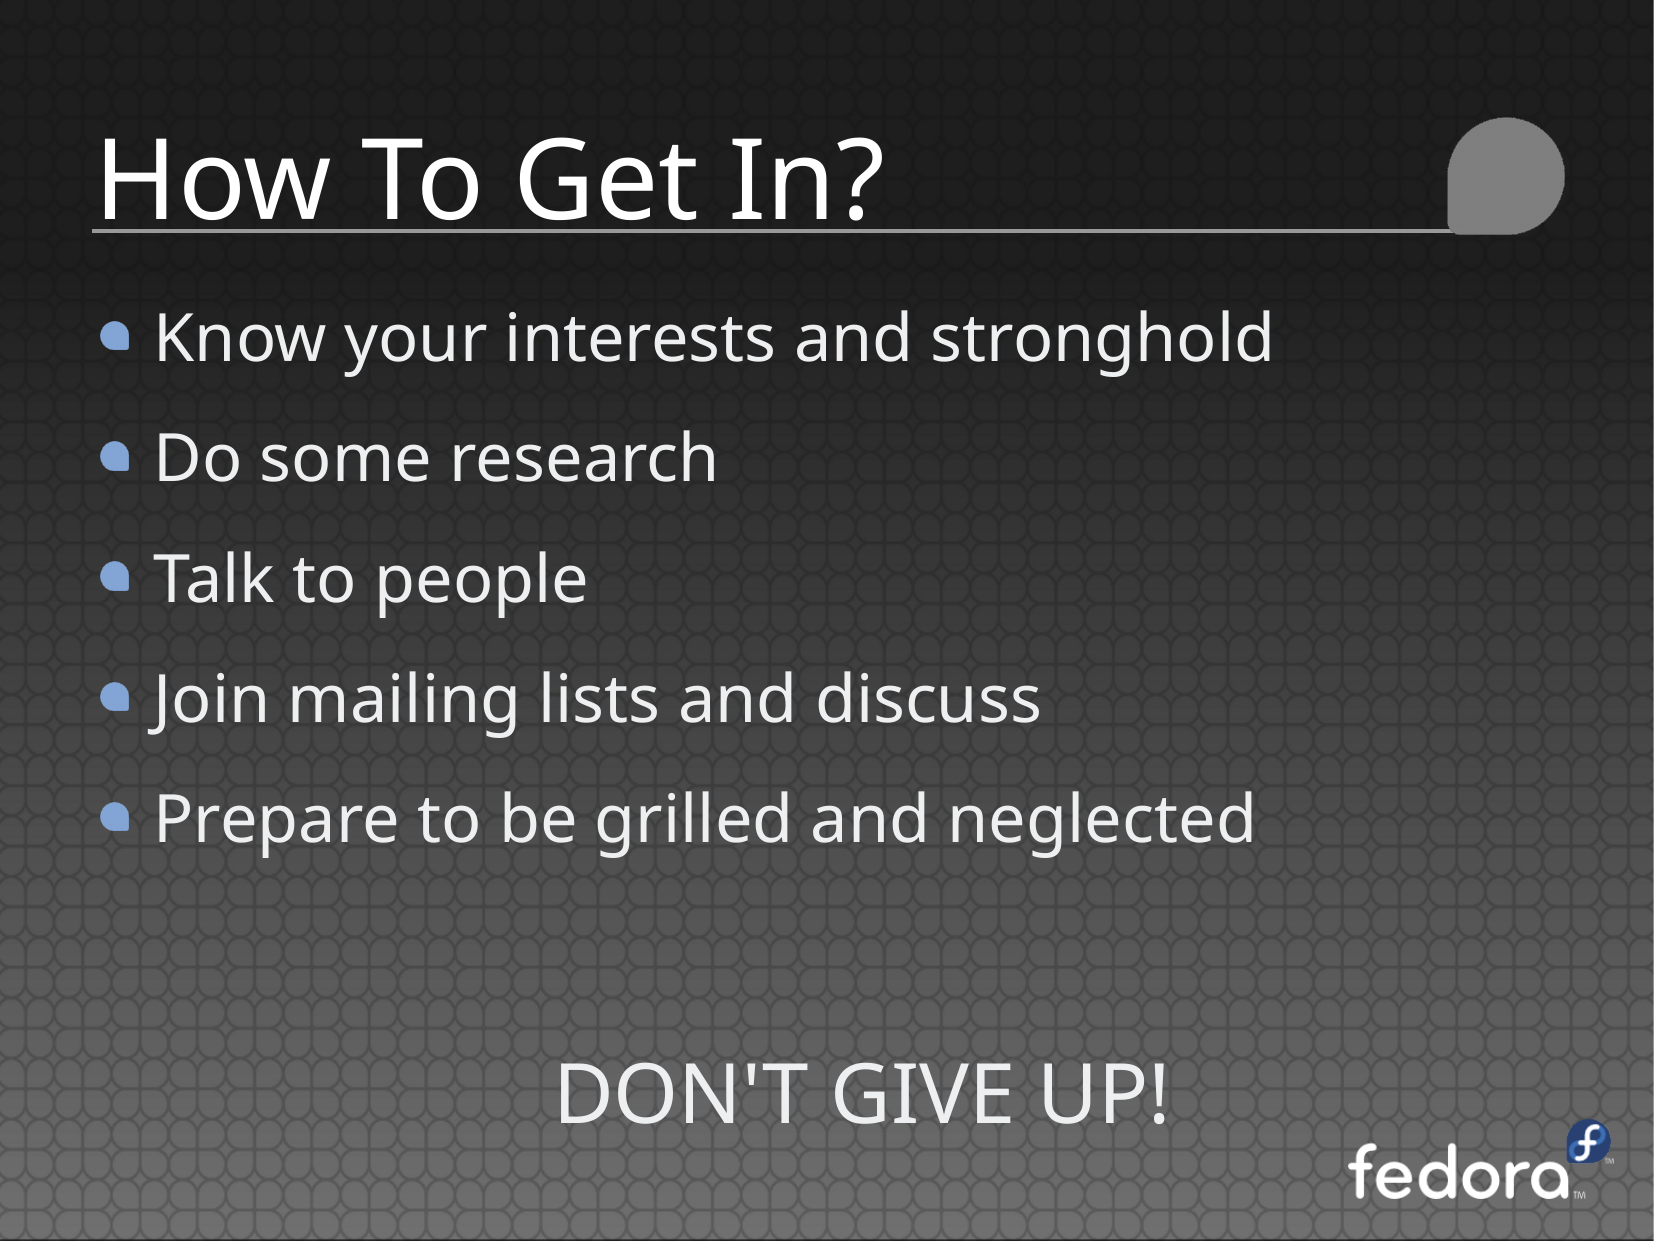

How To Get In?
# Know your interests and stronghold
Do some research
Talk to people
Join mailing lists and discuss
Prepare to be grilled and neglected
DON'T GIVE UP!